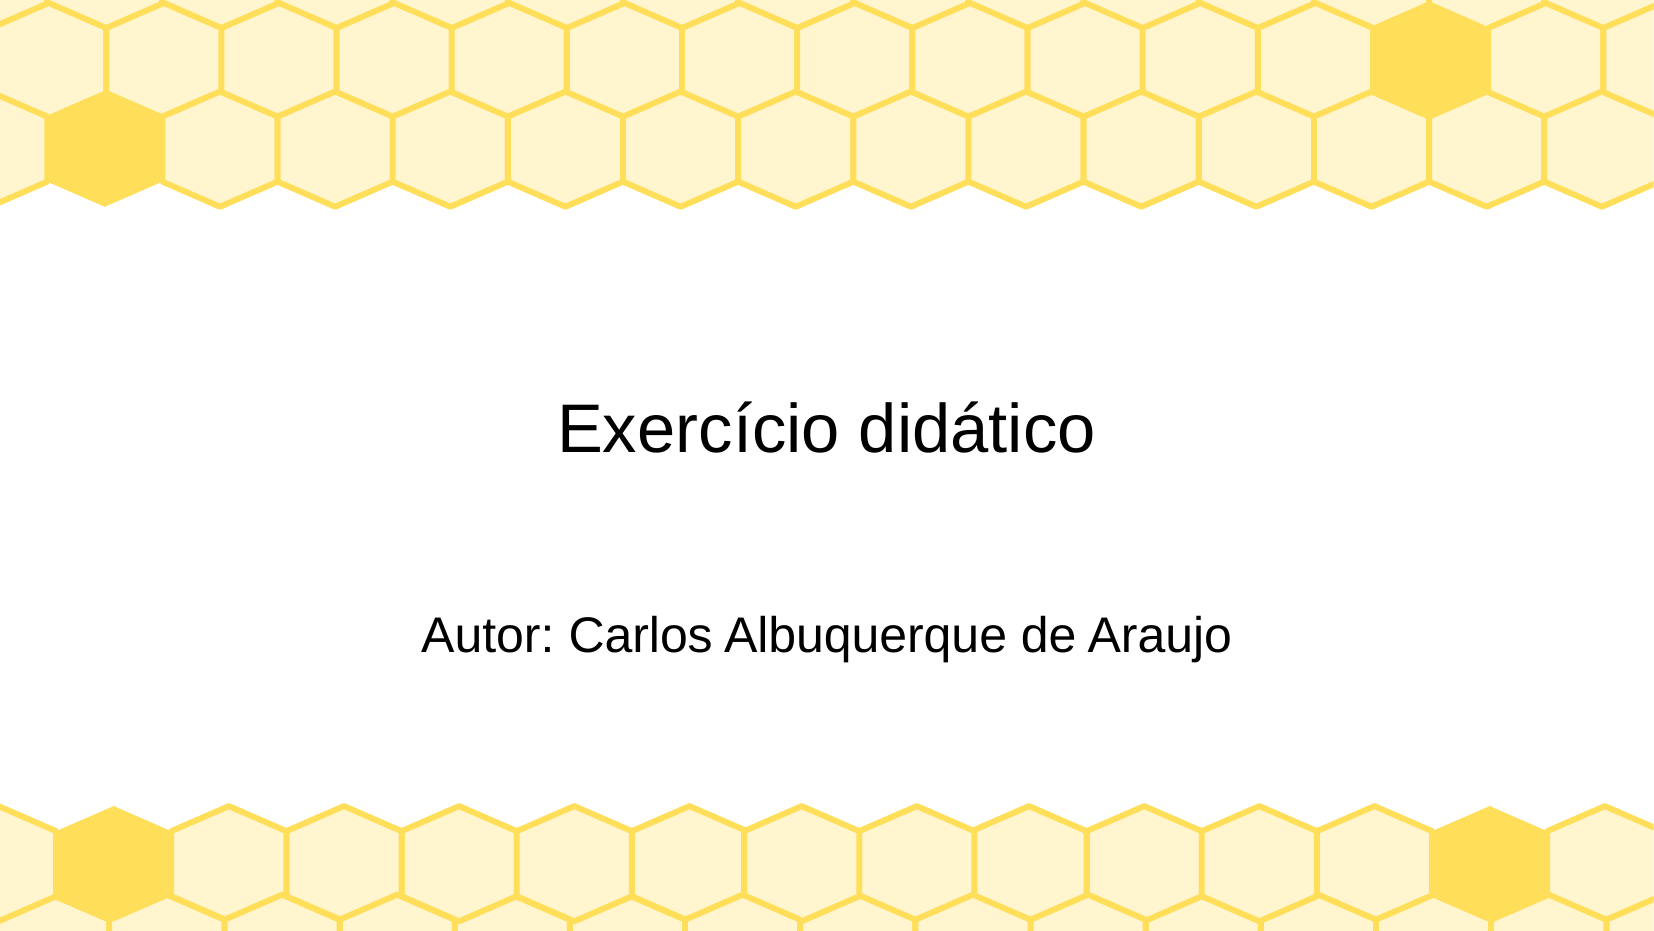

# Exercício didático
Autor: Carlos Albuquerque de Araujo